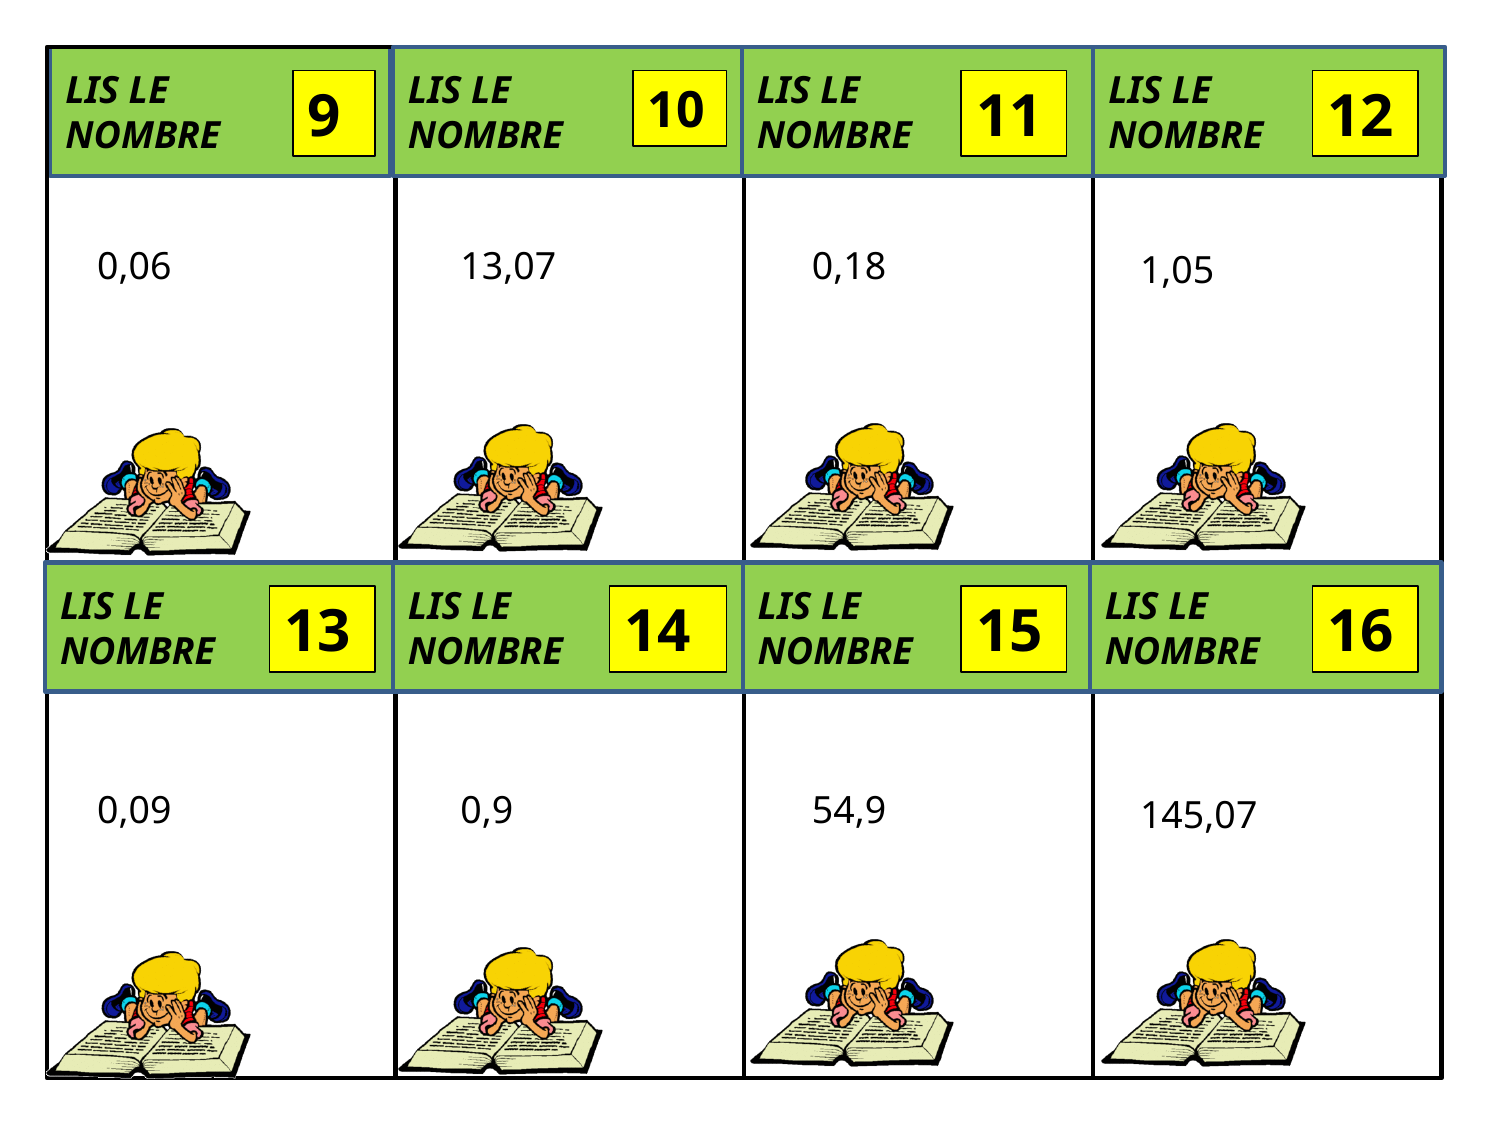

LIS LE
NOMBRE
LIS LE
NOMBRE
LIS LE
NOMBRE
LIS LE
NOMBRE
9
10
11
12
13
14
15
16
0,06
13,07
0,18
1,05
0,09
0,9
54,9
145,07
LIS LE
NOMBRE
LIS LE
NOMBRE
LIS LE
NOMBRE
LIS LE
NOMBRE